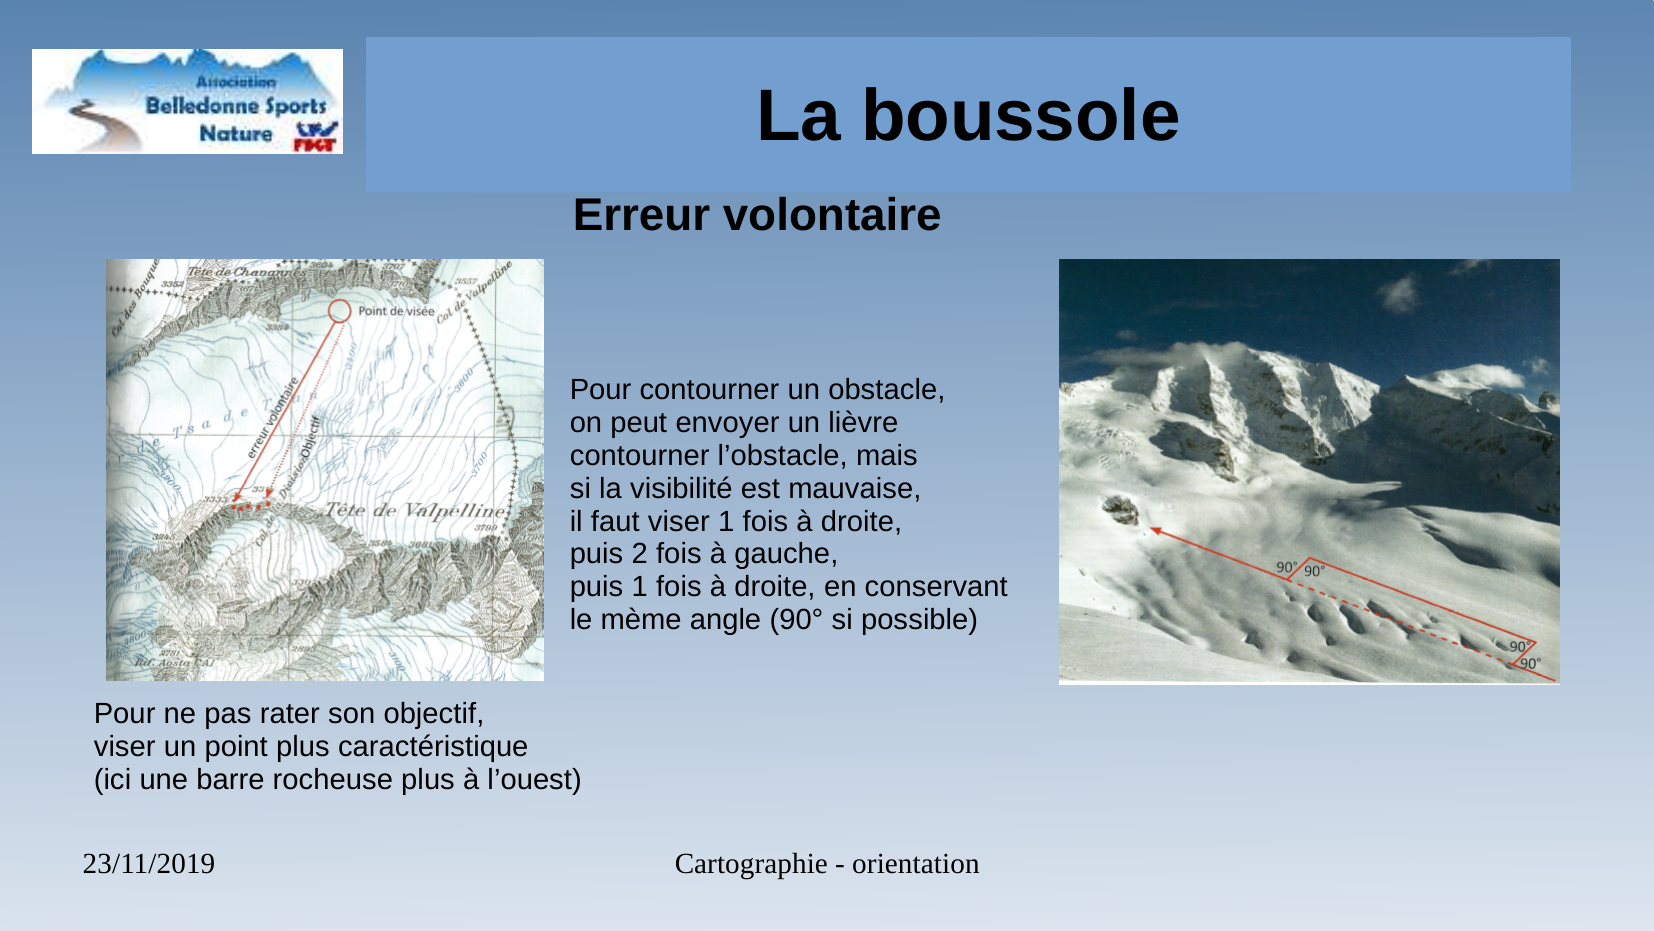

# La boussole
Erreur volontaire
Pour contourner un obstacle,
on peut envoyer un lièvre
contourner l’obstacle, mais
si la visibilité est mauvaise,
il faut viser 1 fois à droite,
puis 2 fois à gauche,
puis 1 fois à droite, en conservant
le mème angle (90° si possible)
Pour ne pas rater son objectif,
viser un point plus caractéristique
(ici une barre rocheuse plus à l’ouest)